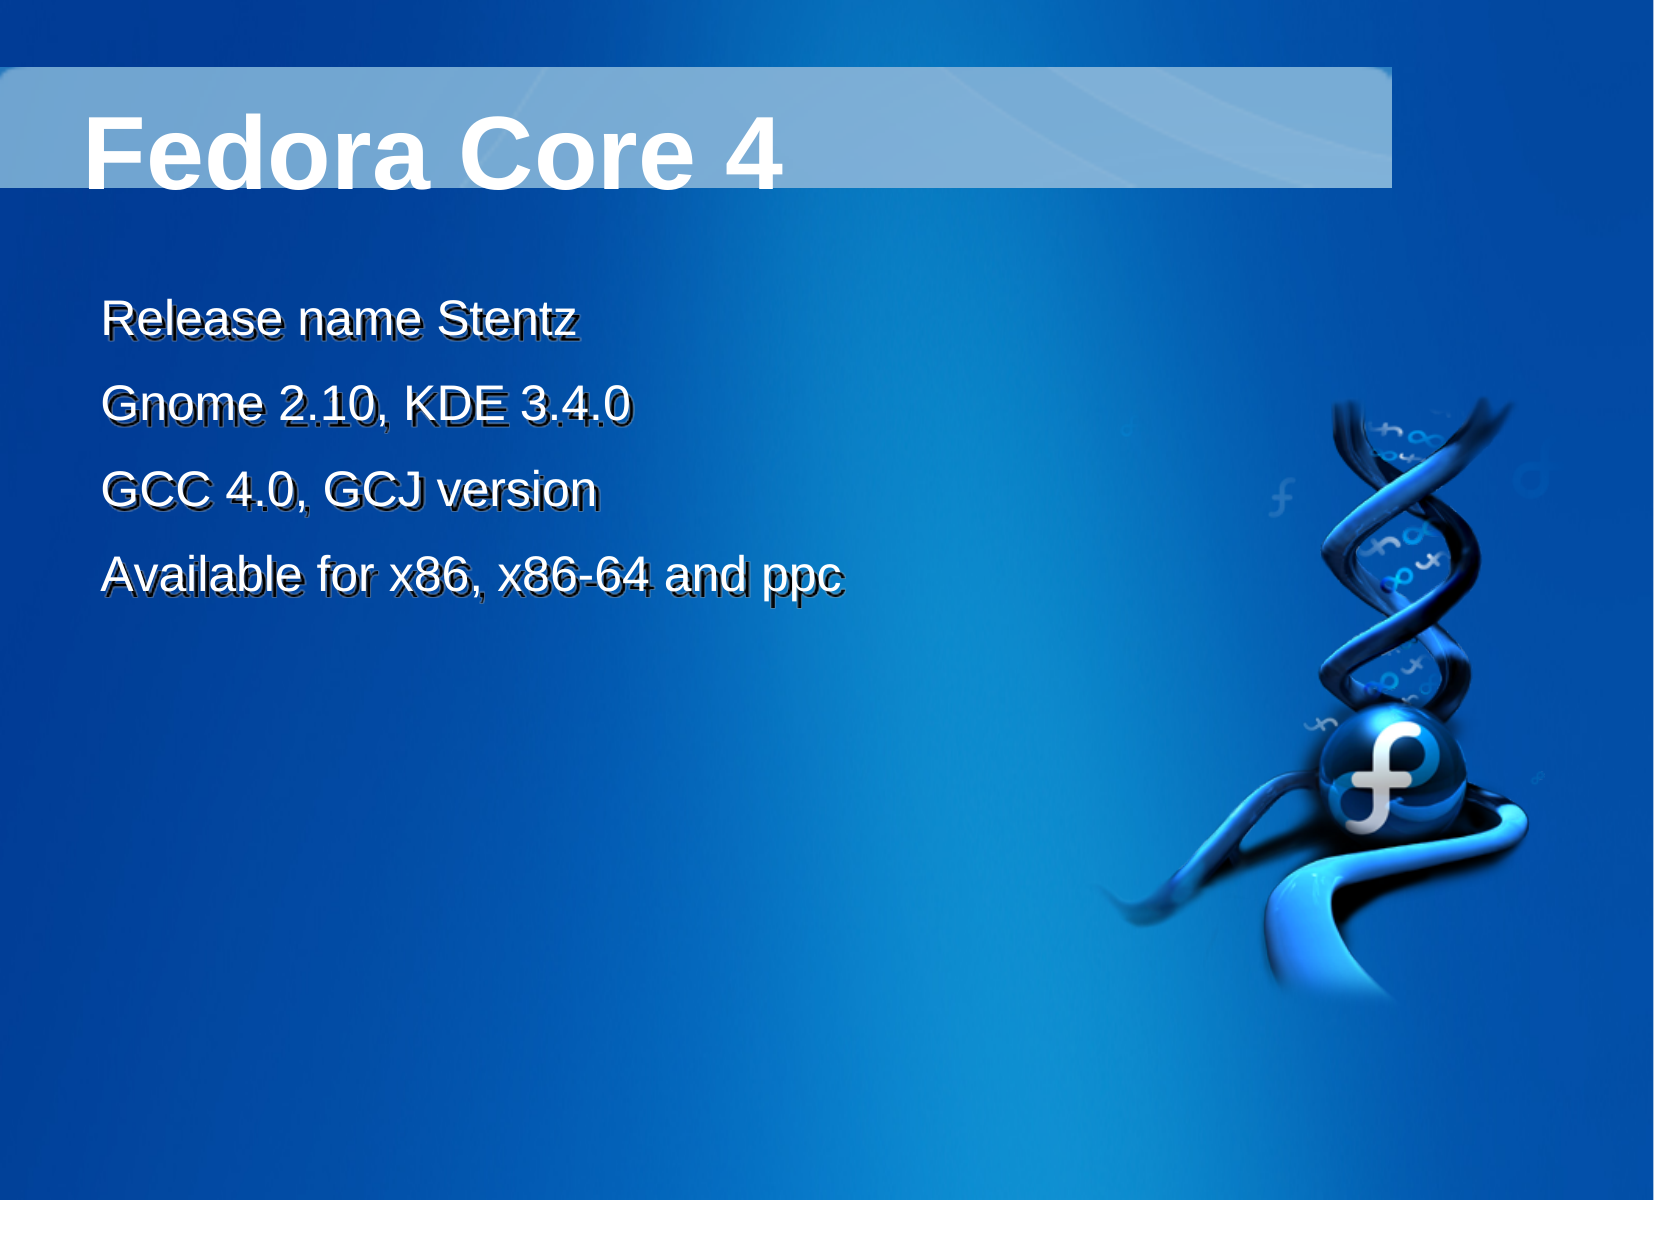

# Fedora Core 4
Release name Stentz
Gnome 2.10, KDE 3.4.0
GCC 4.0, GCJ version
Available for x86, x86-64 and ppc